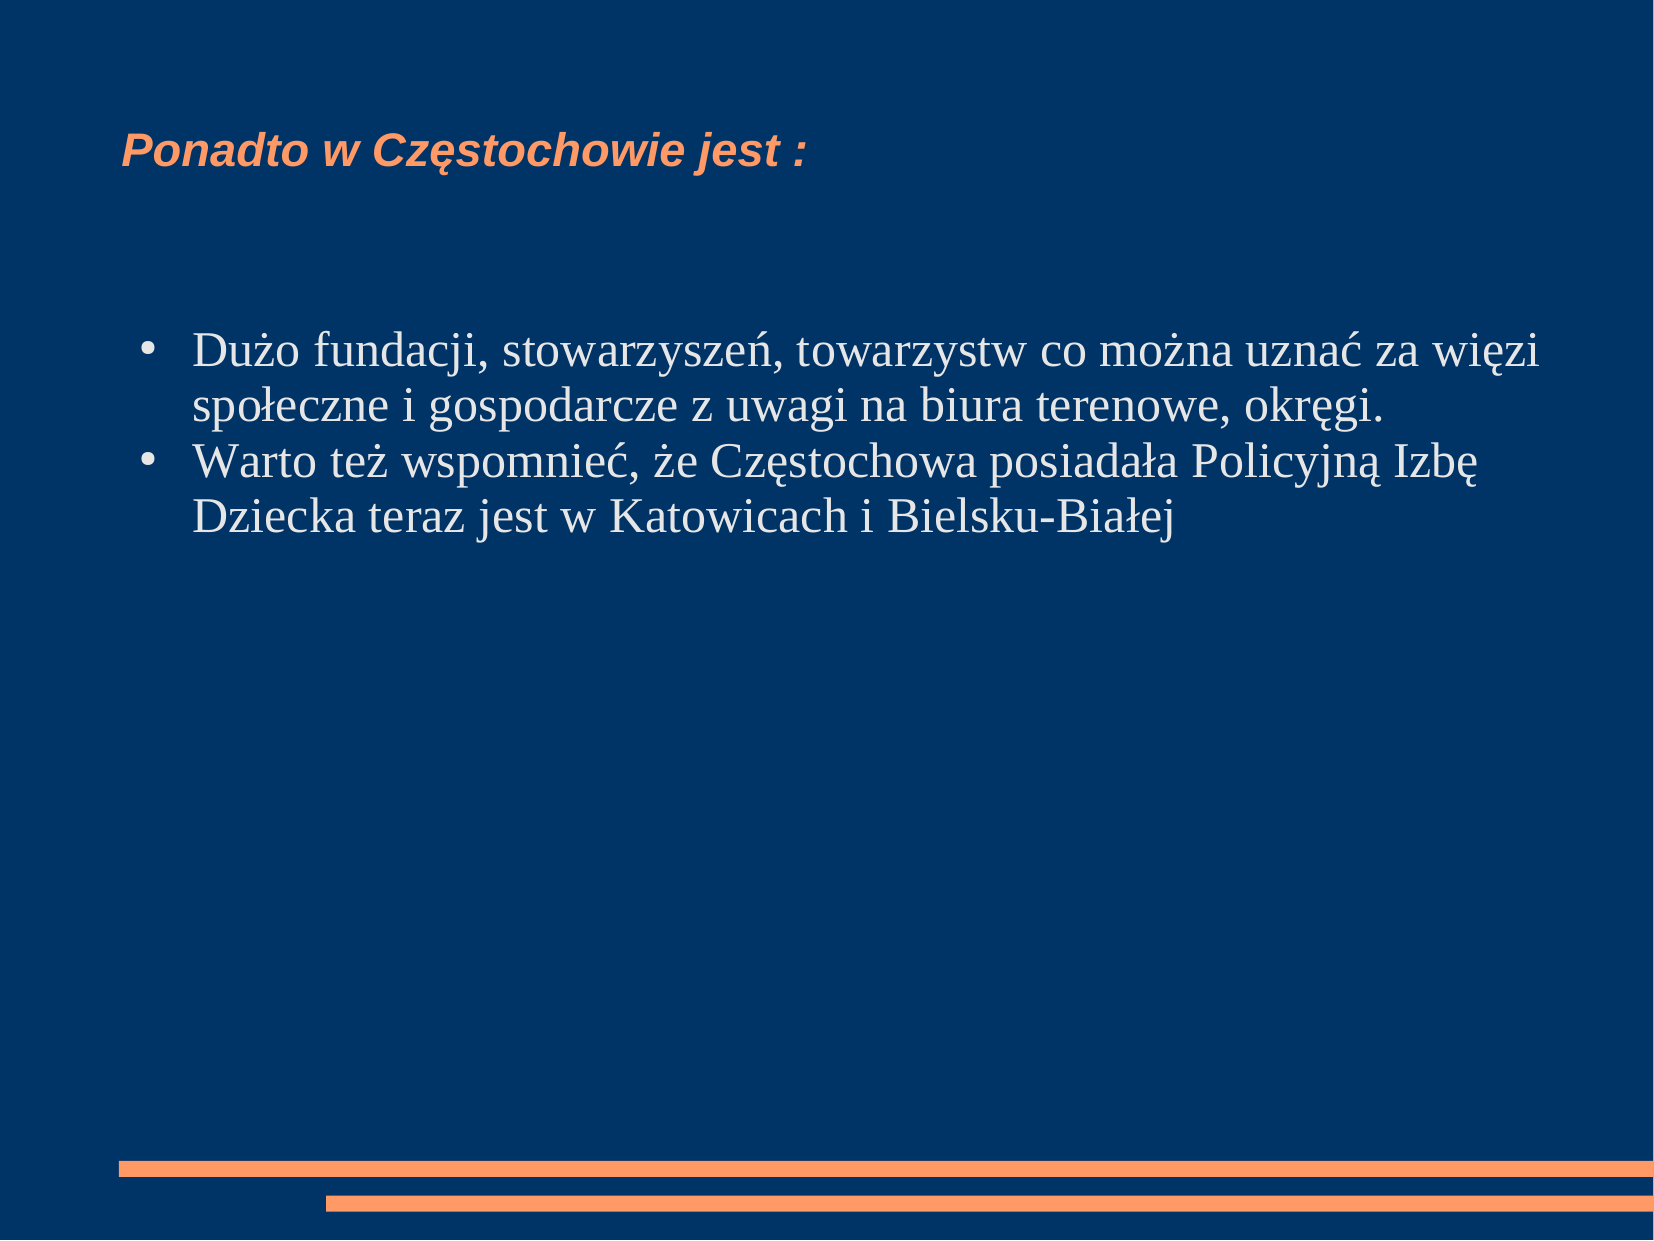

# Ponadto w Częstochowie jest :
Dużo fundacji, stowarzyszeń, towarzystw co można uznać za więzi społeczne i gospodarcze z uwagi na biura terenowe, okręgi.
Warto też wspomnieć, że Częstochowa posiadała Policyjną Izbę Dziecka teraz jest w Katowicach i Bielsku-Białej